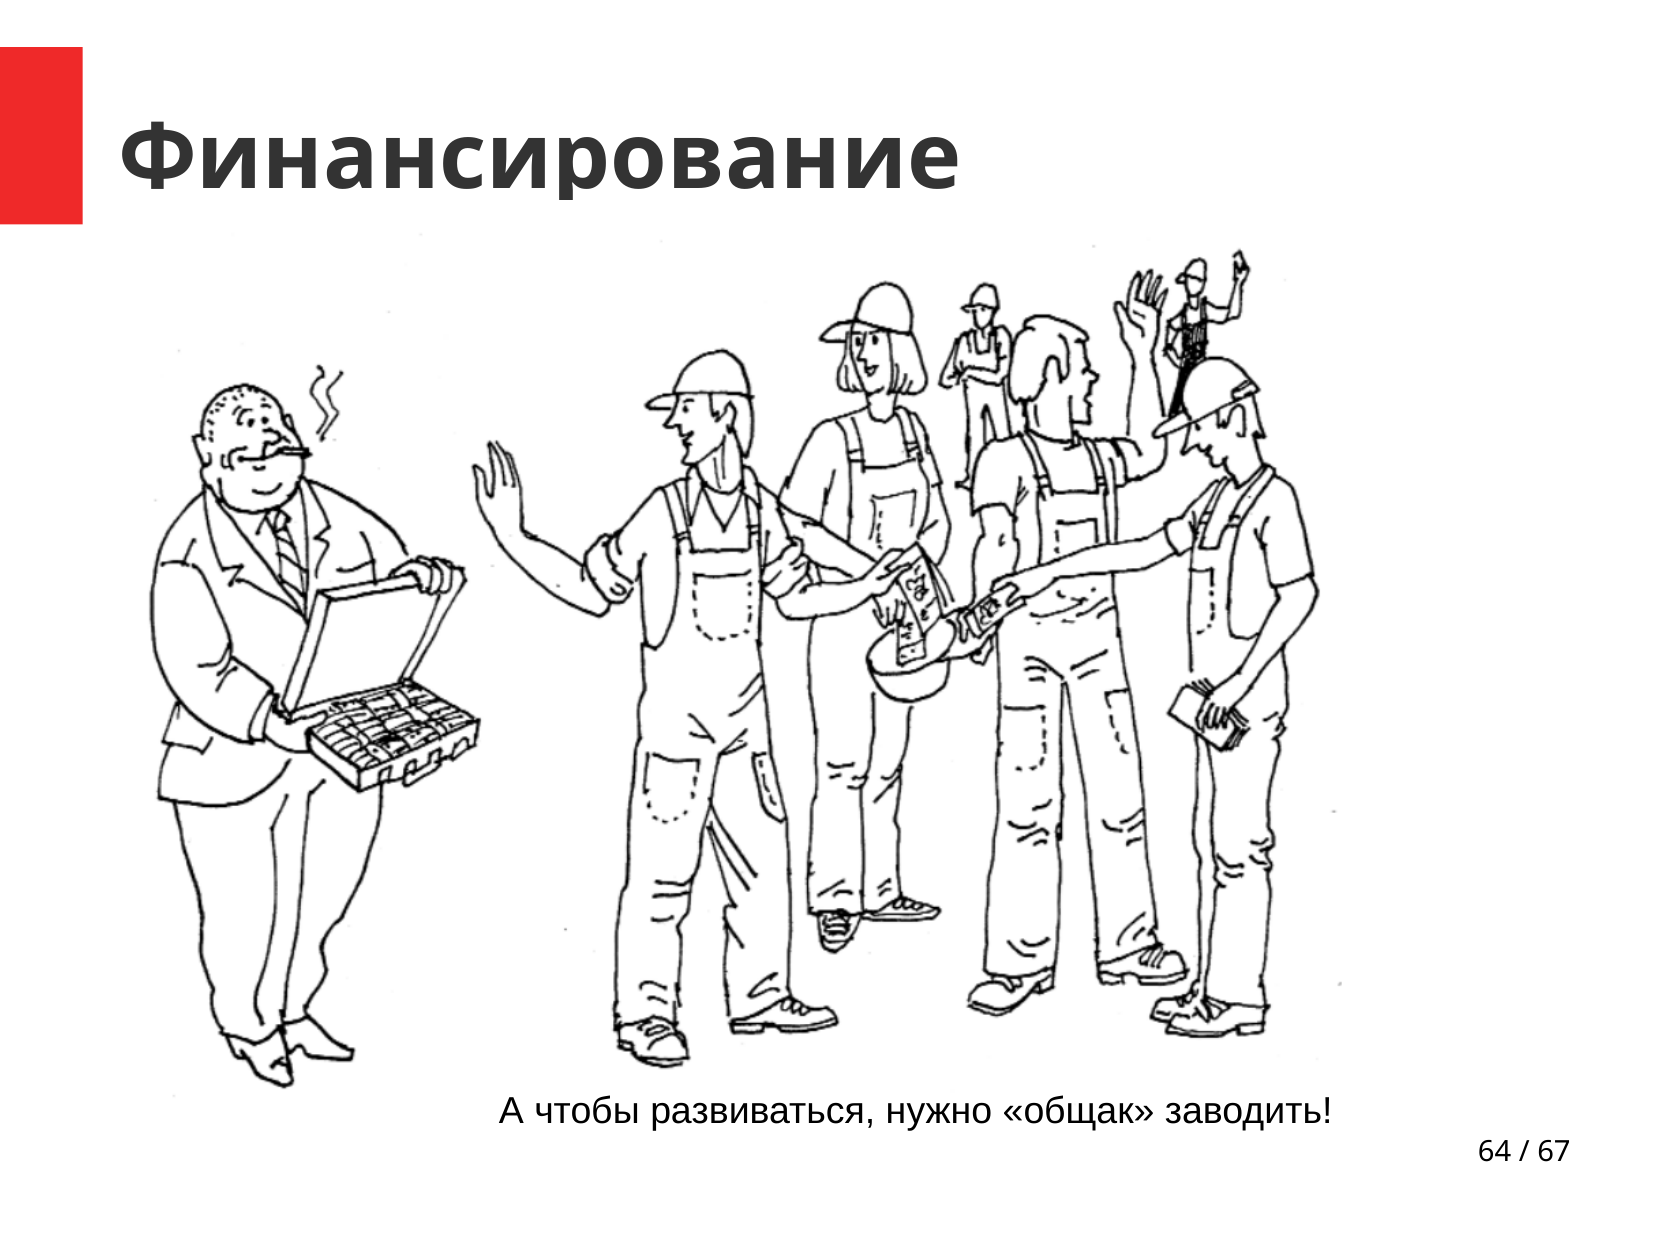

# Финансирование
А чтобы развиваться, нужно «общак» заводить!
64